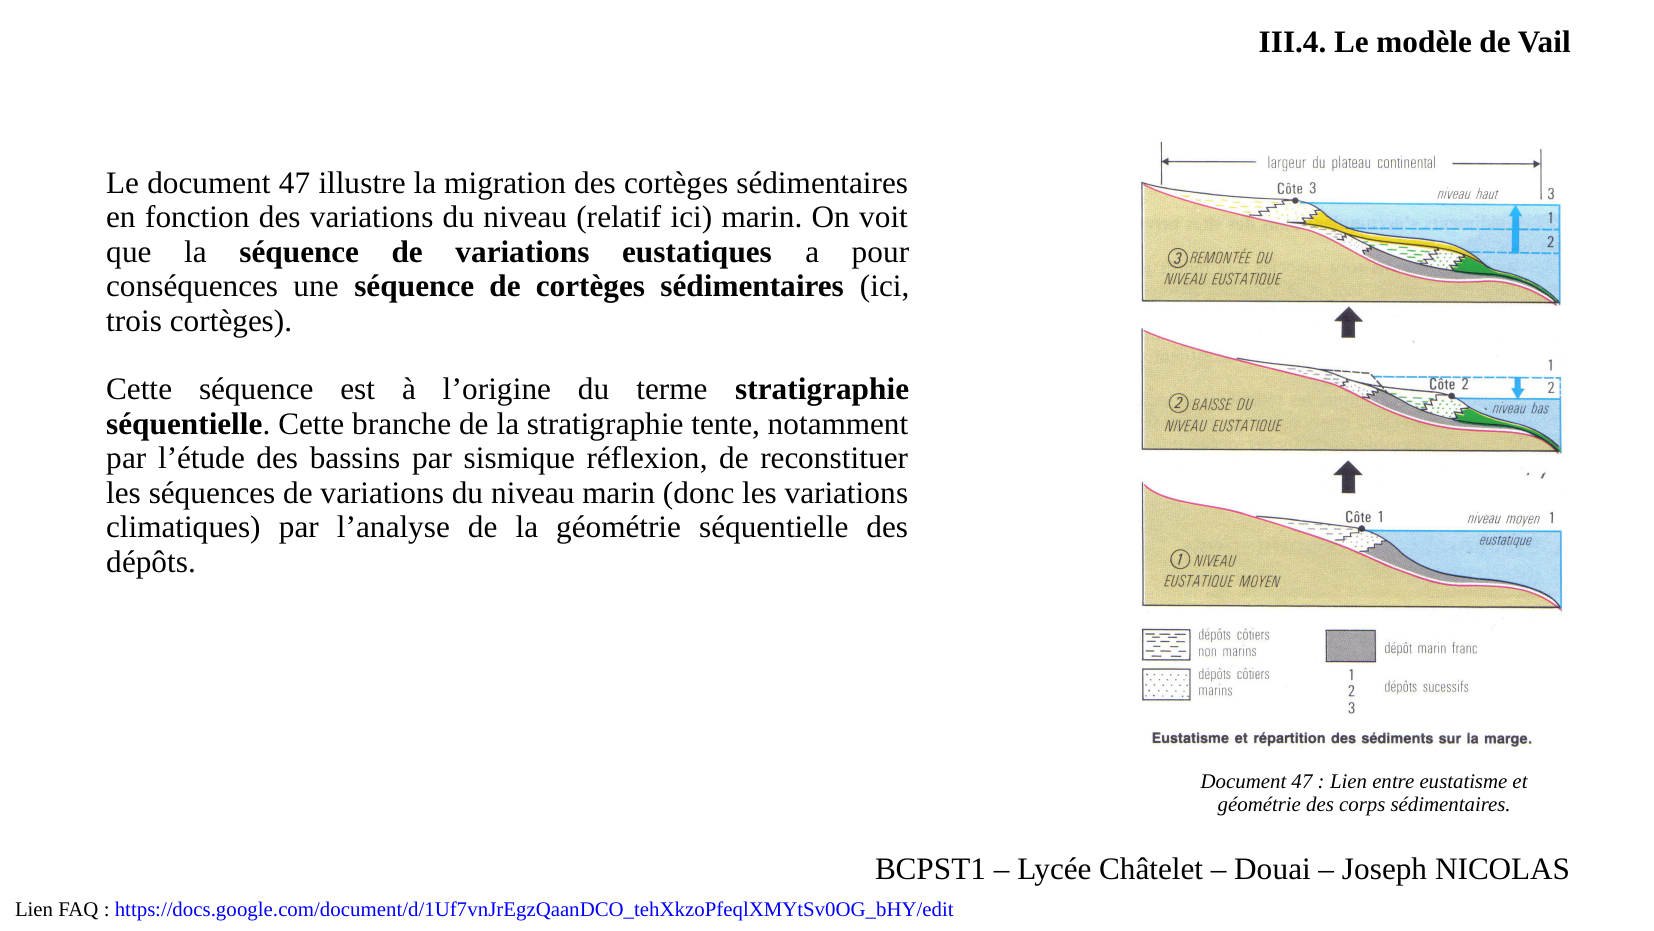

III.4. Le modèle de Vail
Le document 47 illustre la migration des cortèges sédimentaires en fonction des variations du niveau (relatif ici) marin. On voit que la séquence de variations eustatiques a pour conséquences une séquence de cortèges sédimentaires (ici, trois cortèges).
Cette séquence est à l’origine du terme stratigraphie séquentielle. Cette branche de la stratigraphie tente, notamment par l’étude des bassins par sismique réflexion, de reconstituer les séquences de variations du niveau marin (donc les variations climatiques) par l’analyse de la géométrie séquentielle des dépôts.
Document 47 : Lien entre eustatisme et géométrie des corps sédimentaires.
BCPST1 – Lycée Châtelet – Douai – Joseph NICOLAS
Lien FAQ : https://docs.google.com/document/d/1Uf7vnJrEgzQaanDCO_tehXkzoPfeqlXMYtSv0OG_bHY/edit